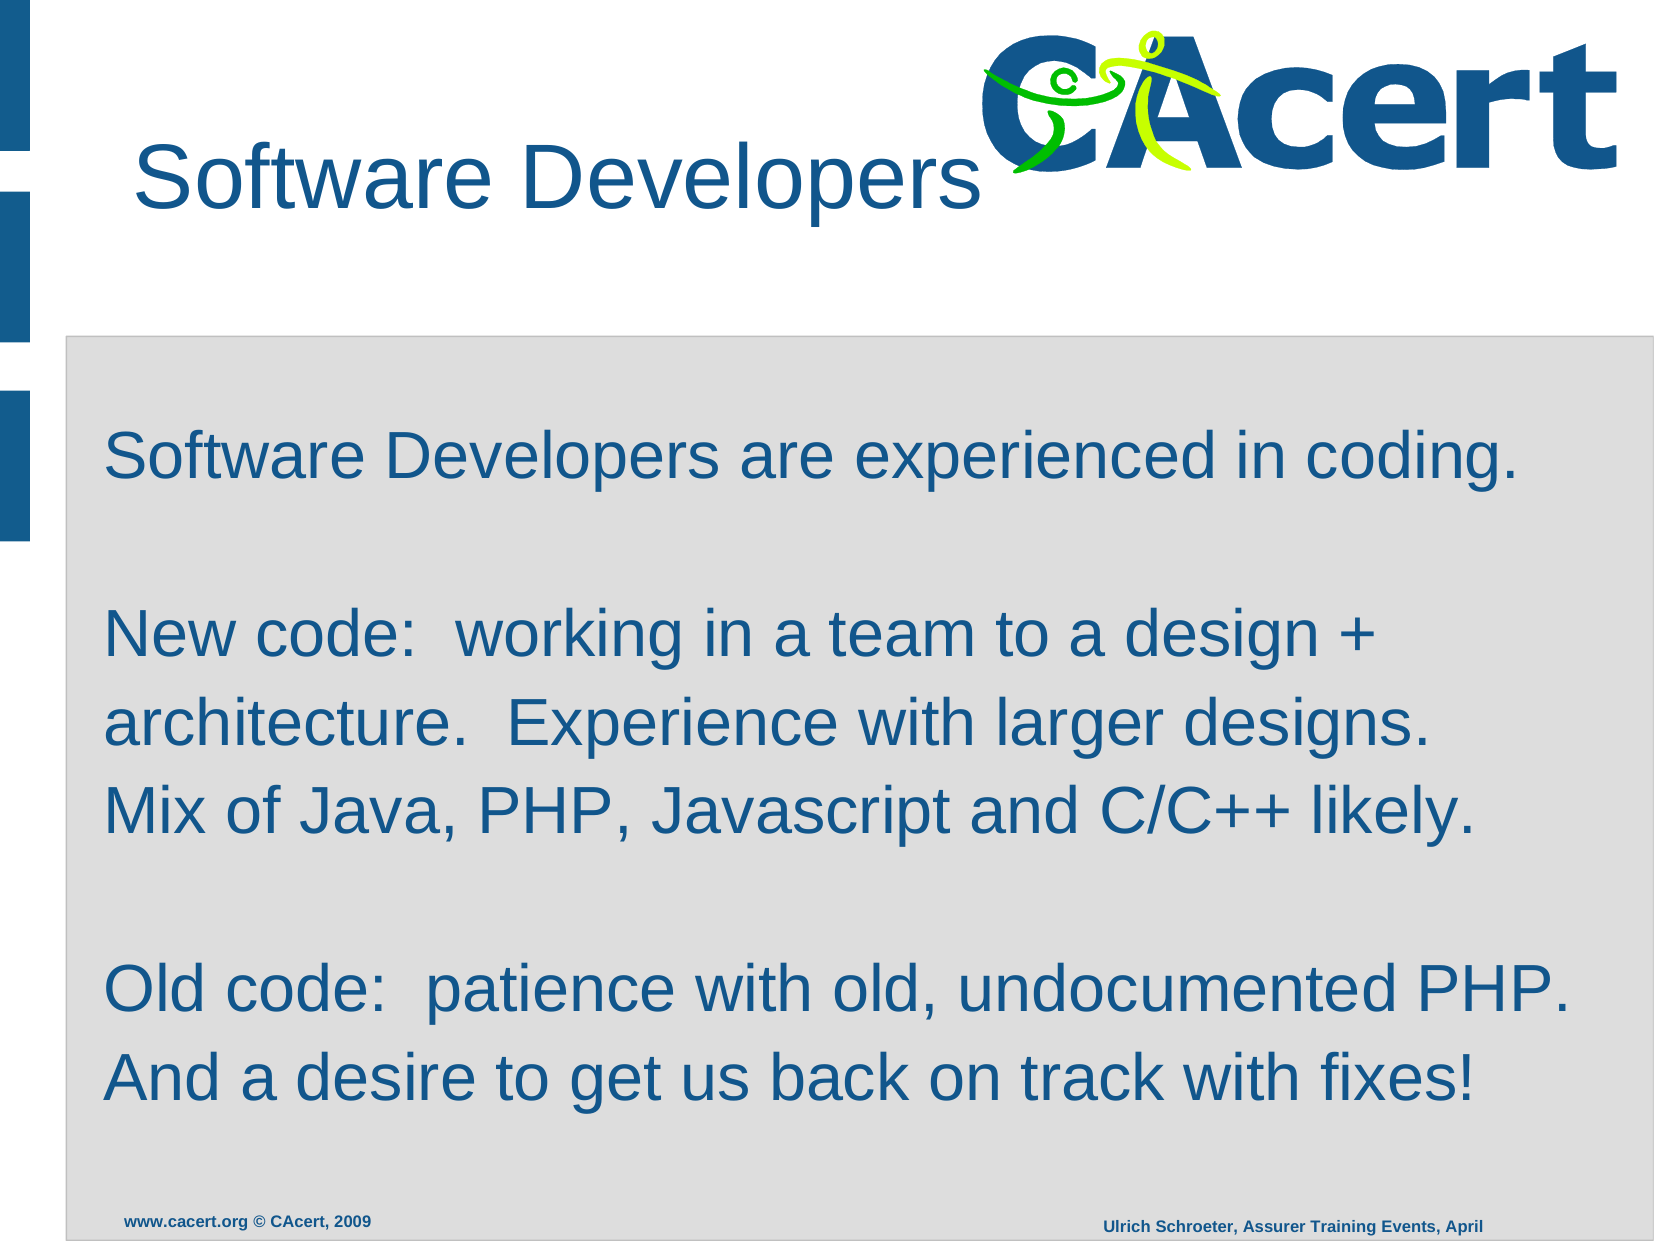

Software Developers
Software Developers are experienced in coding.
New code: working in a team to a design +
architecture. Experience with larger designs.
Mix of Java, PHP, Javascript and C/C++ likely.
Old code: patience with old, undocumented PHP.
And a desire to get us back on track with fixes!